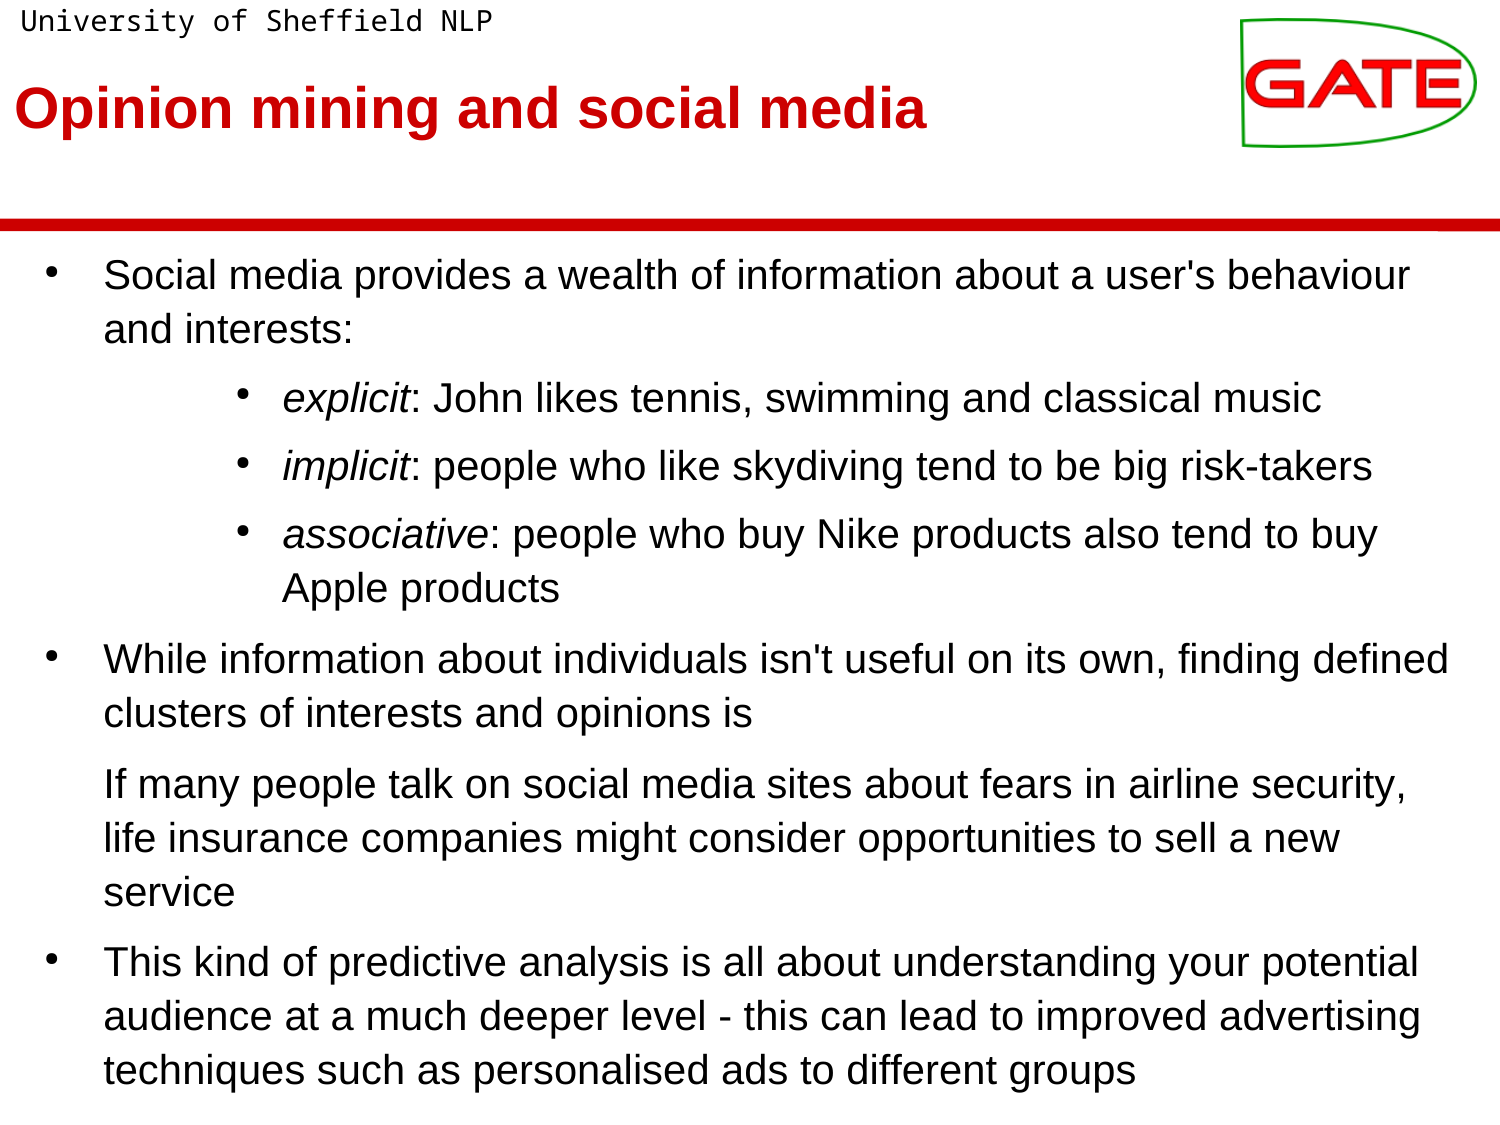

# Opinion mining and social media
Social media provides a wealth of information about a user's behaviour and interests:
explicit: John likes tennis, swimming and classical music
implicit: people who like skydiving tend to be big risk-takers
associative: people who buy Nike products also tend to buy Apple products
While information about individuals isn't useful on its own, finding defined clusters of interests and opinions is
If many people talk on social media sites about fears in airline security, life insurance companies might consider opportunities to sell a new service
This kind of predictive analysis is all about understanding your potential audience at a much deeper level - this can lead to improved advertising techniques such as personalised ads to different groups